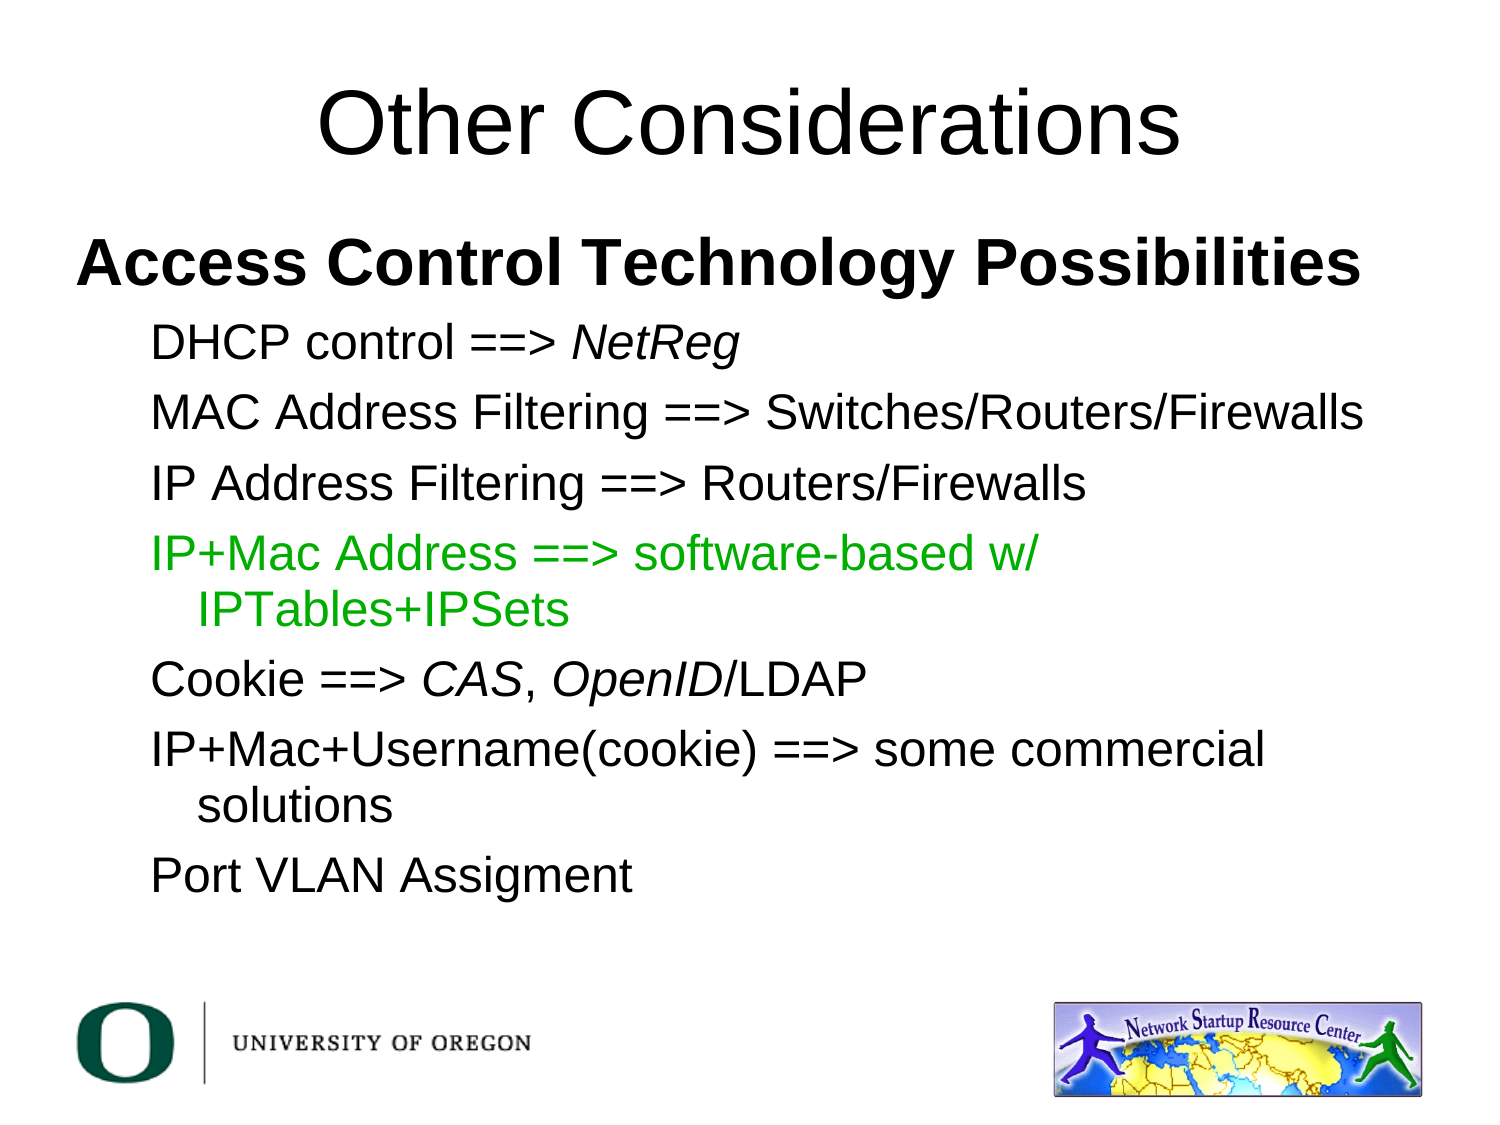

# Other Considerations
Access Control Technology Possibilities
DHCP control ==> NetReg
MAC Address Filtering ==> Switches/Routers/Firewalls
IP Address Filtering ==> Routers/Firewalls
IP+Mac Address ==> software-based w/ IPTables+IPSets
Cookie ==> CAS, OpenID/LDAP
IP+Mac+Username(cookie) ==> some commercial solutions
Port VLAN Assigment